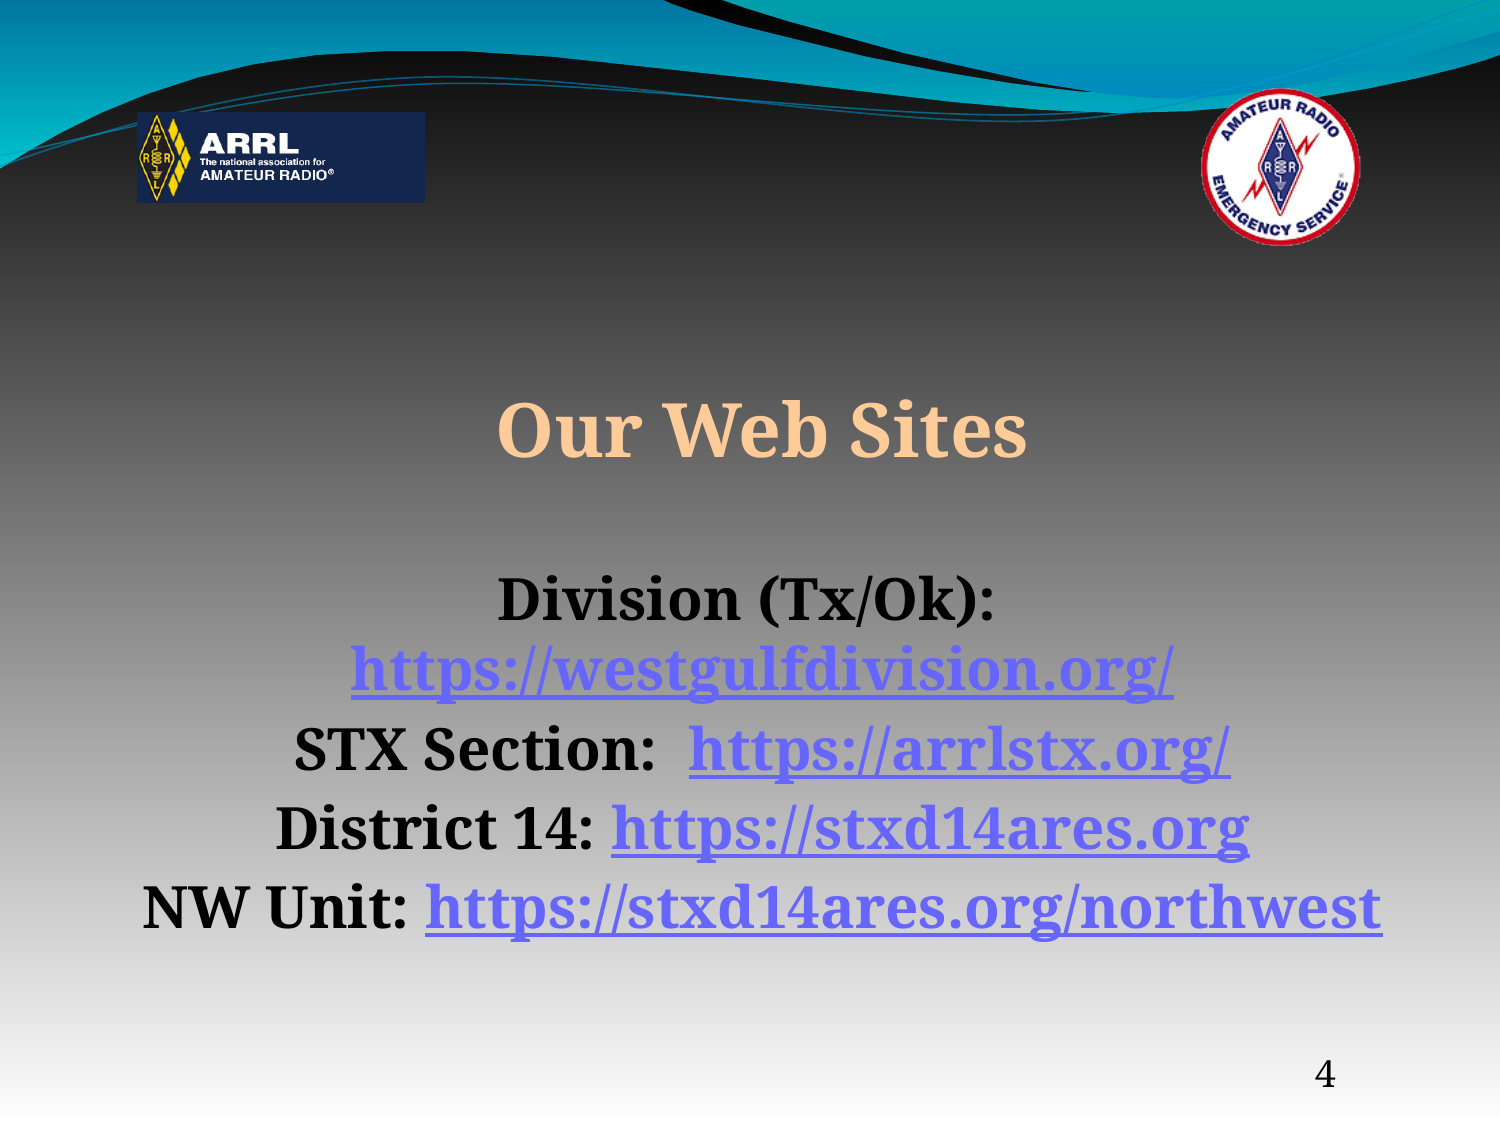

#
Our Web Sites
Division (Tx/Ok): https://westgulfdivision.org/
STX Section: https://arrlstx.org/
District 14: https://stxd14ares.org
NW Unit: https://stxd14ares.org/northwest